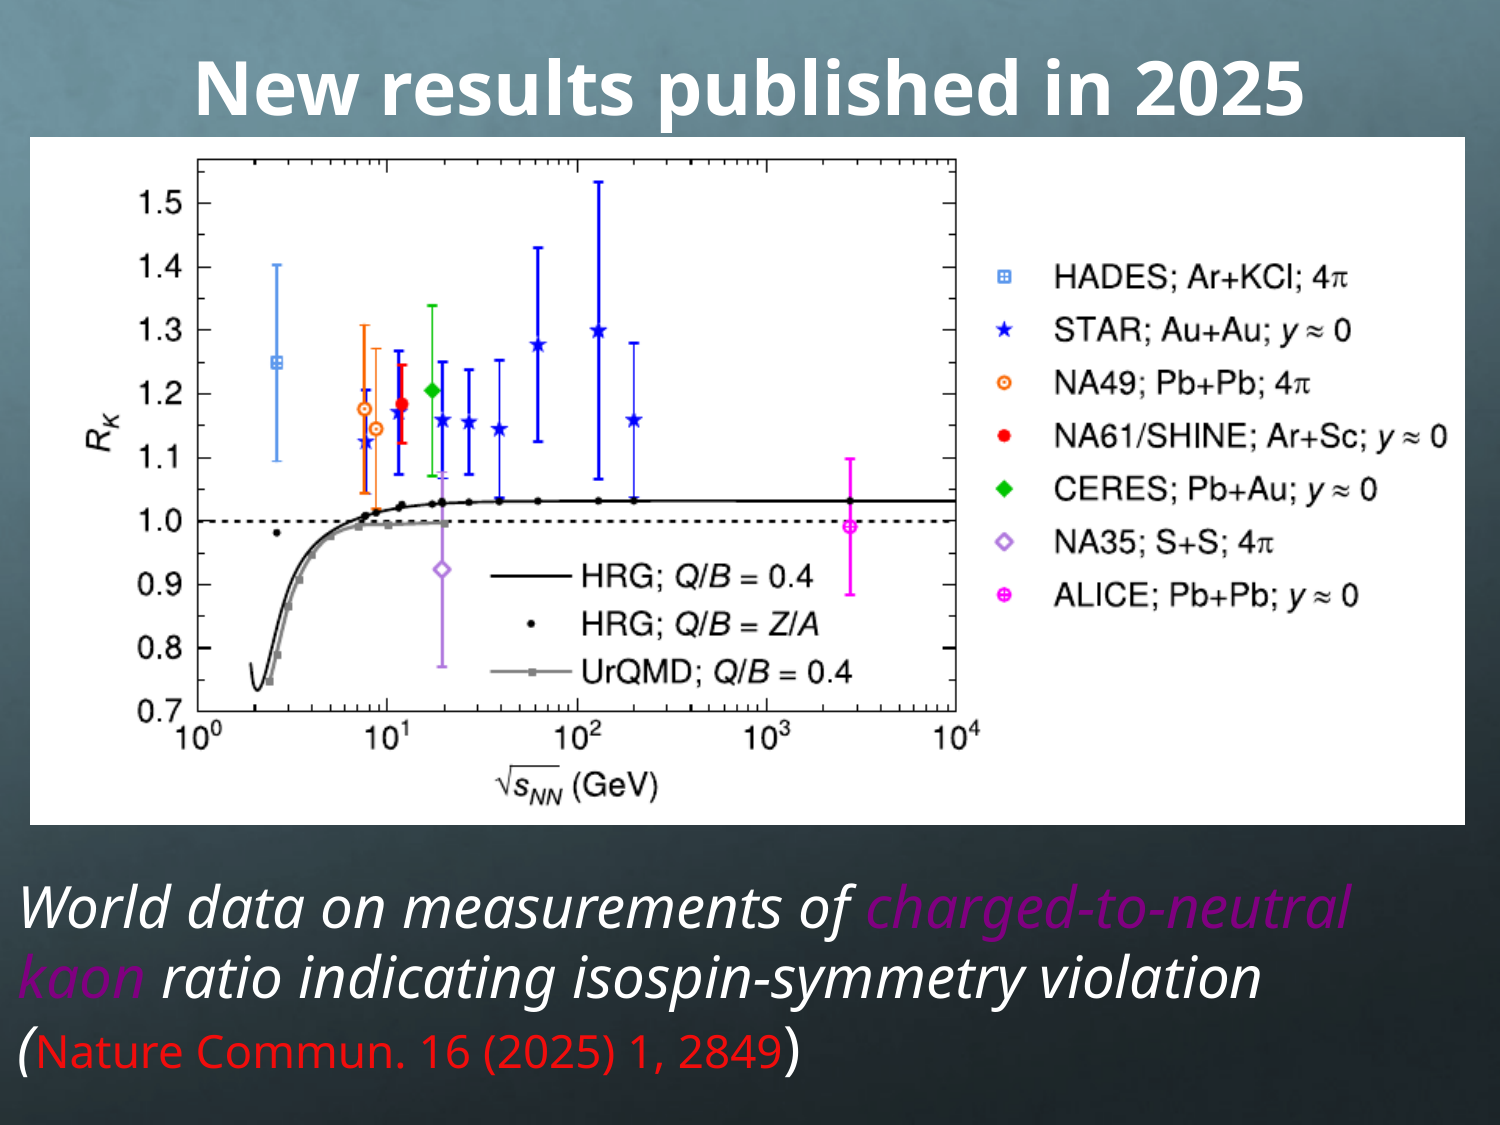

New results published in 2025
# World data on measurements of charged-to-neutral kaon ratio indicating isospin-symmetry violation (Nature Commun. 16 (2025) 1, 2849)